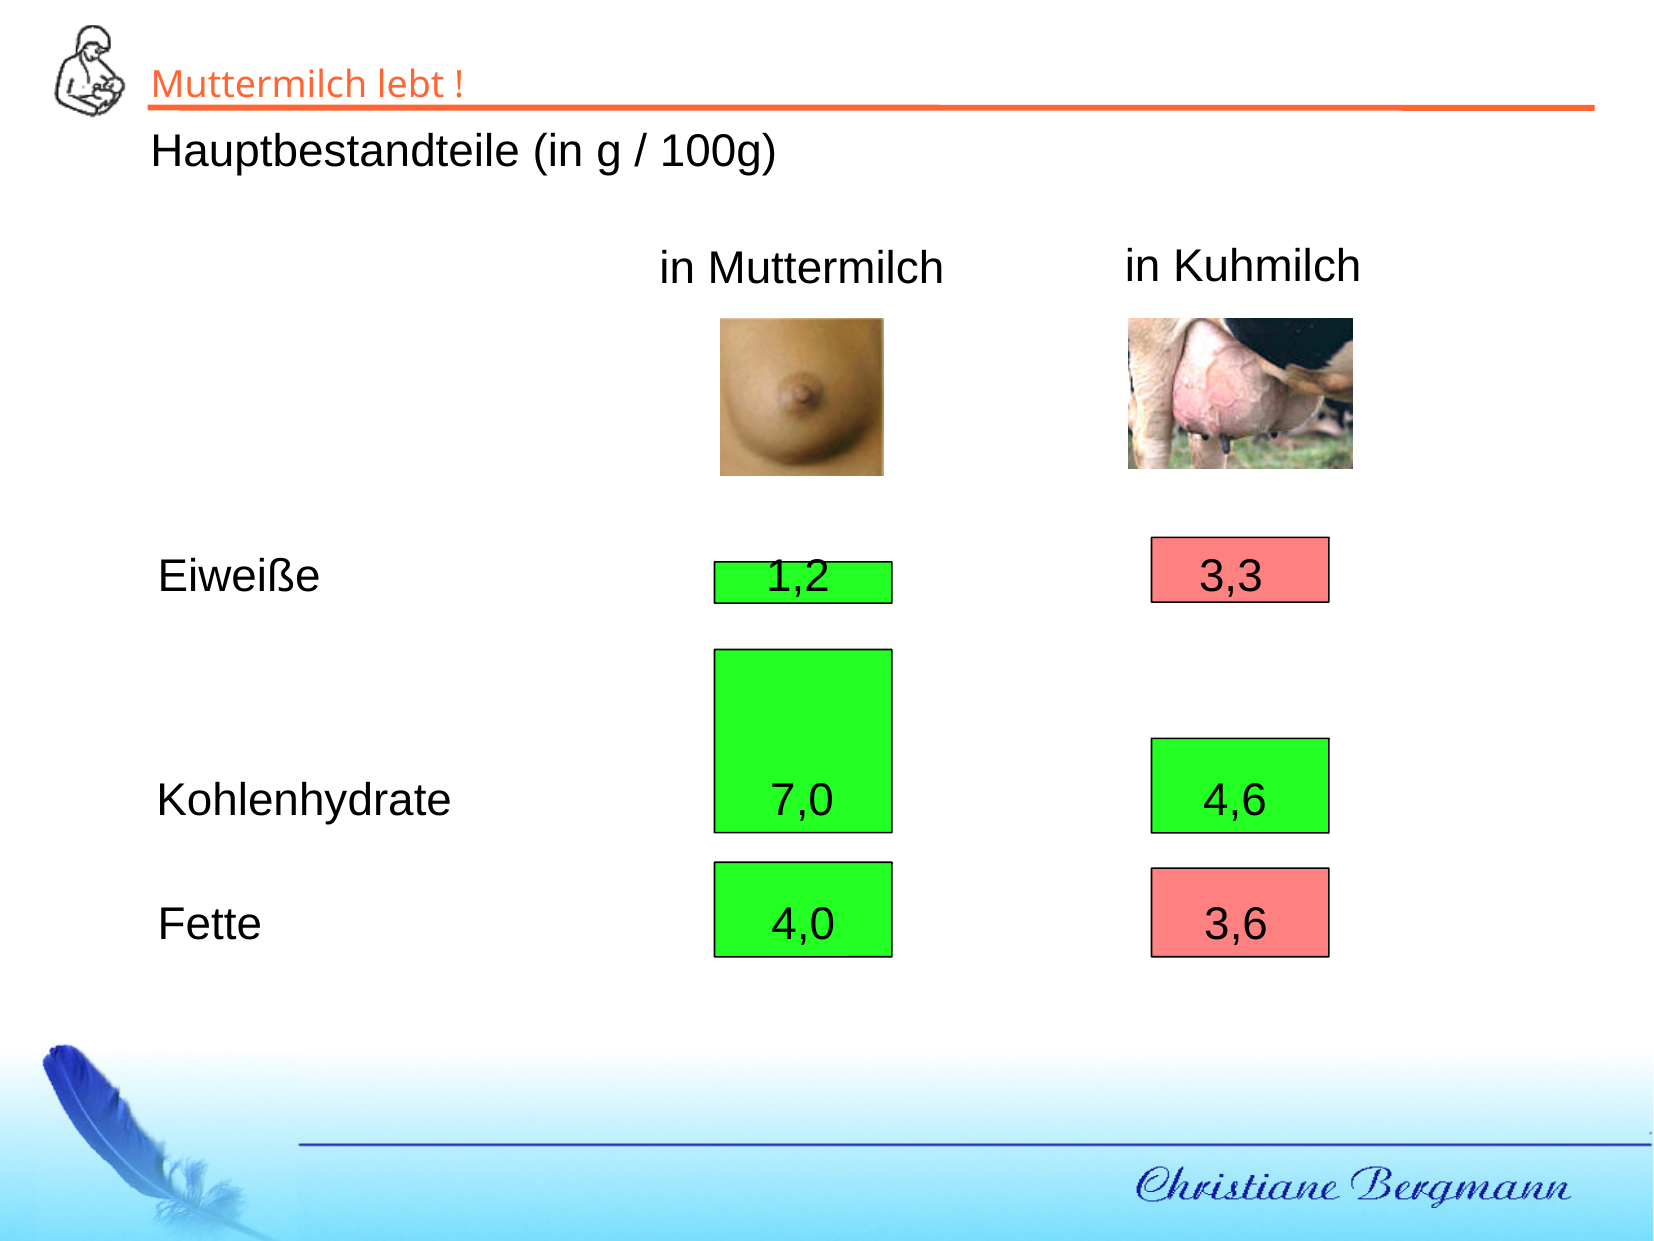

Muttermilch lebt !
Hauptbestandteile (in g / 100g)
in Kuhmilch
in Muttermilch
Eiweiße 1,2 3,3
Kohlenhydrate 7,0 4,6
Fette 4,0 3,6